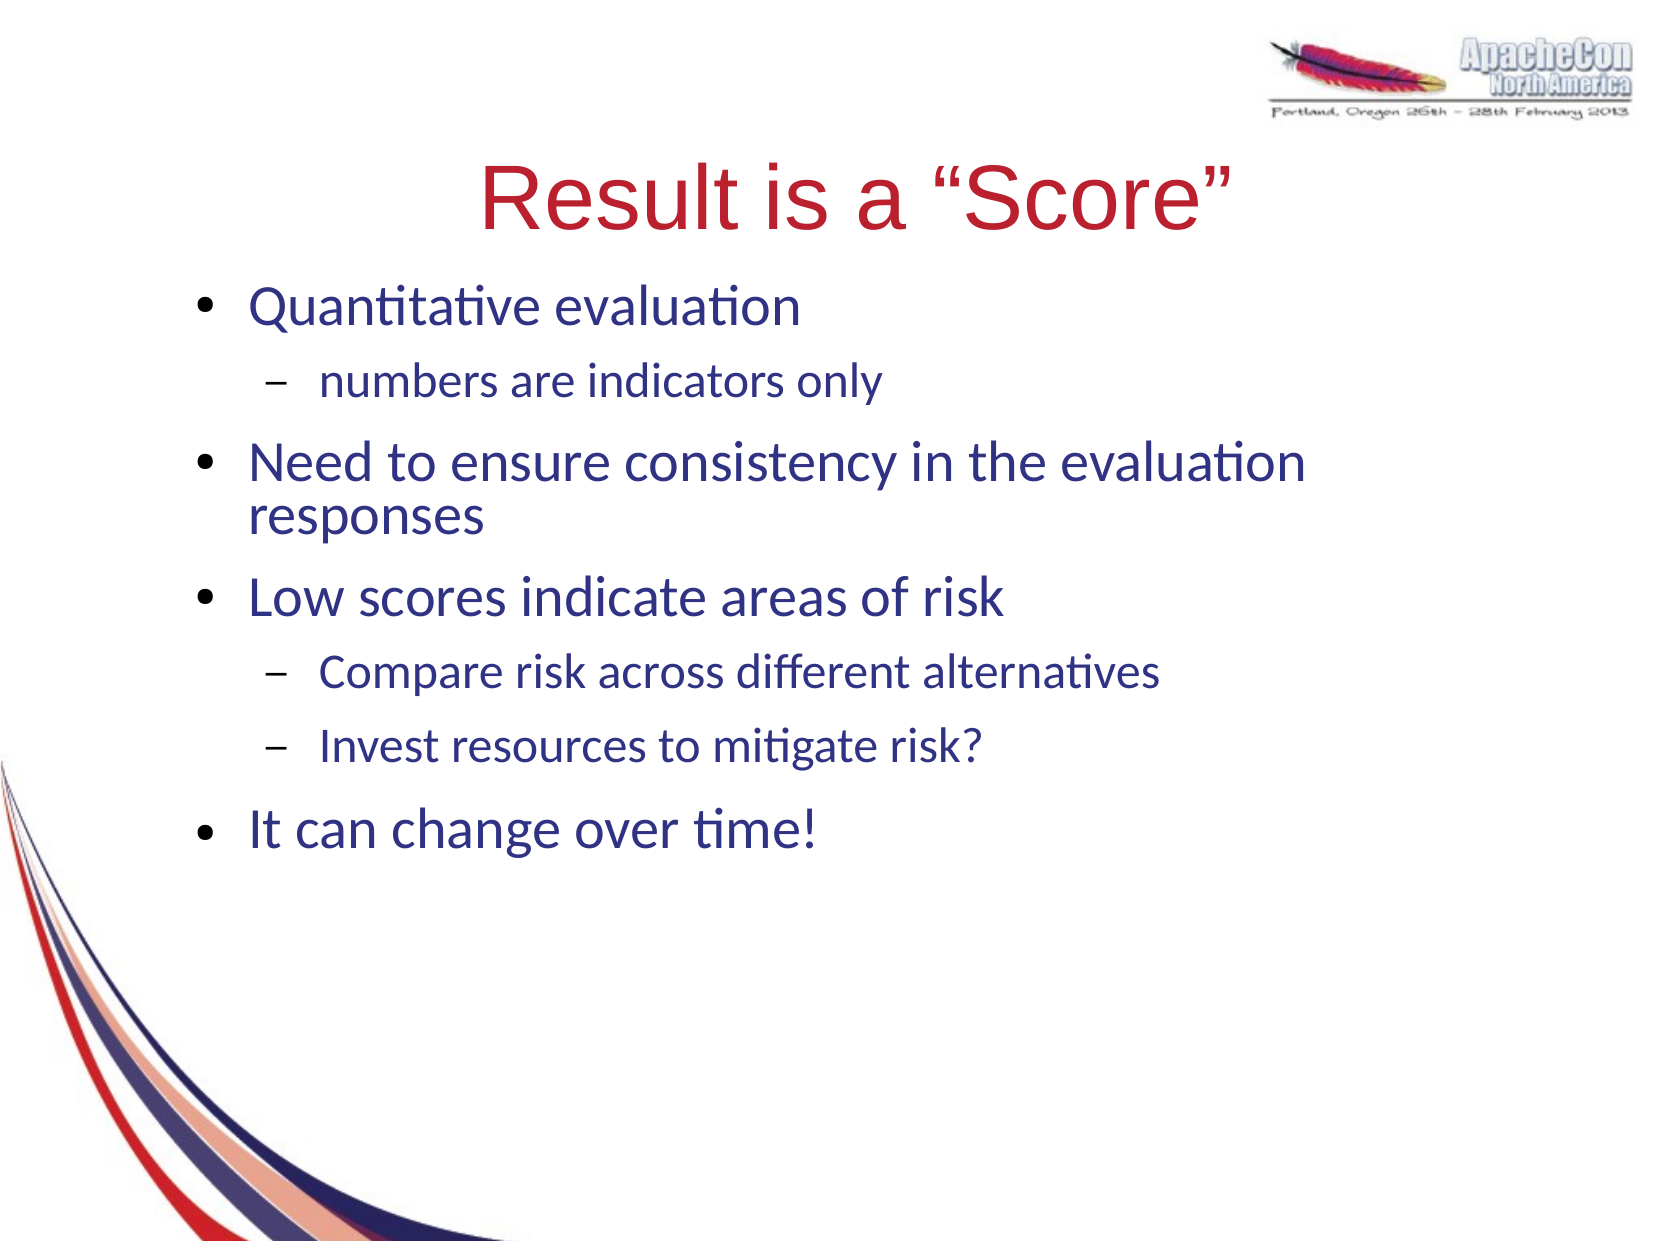

# Result is a “Score”
Quantitative evaluation
numbers are indicators only
Need to ensure consistency in the evaluation responses
Low scores indicate areas of risk
Compare risk across different alternatives
Invest resources to mitigate risk?
It can change over time!